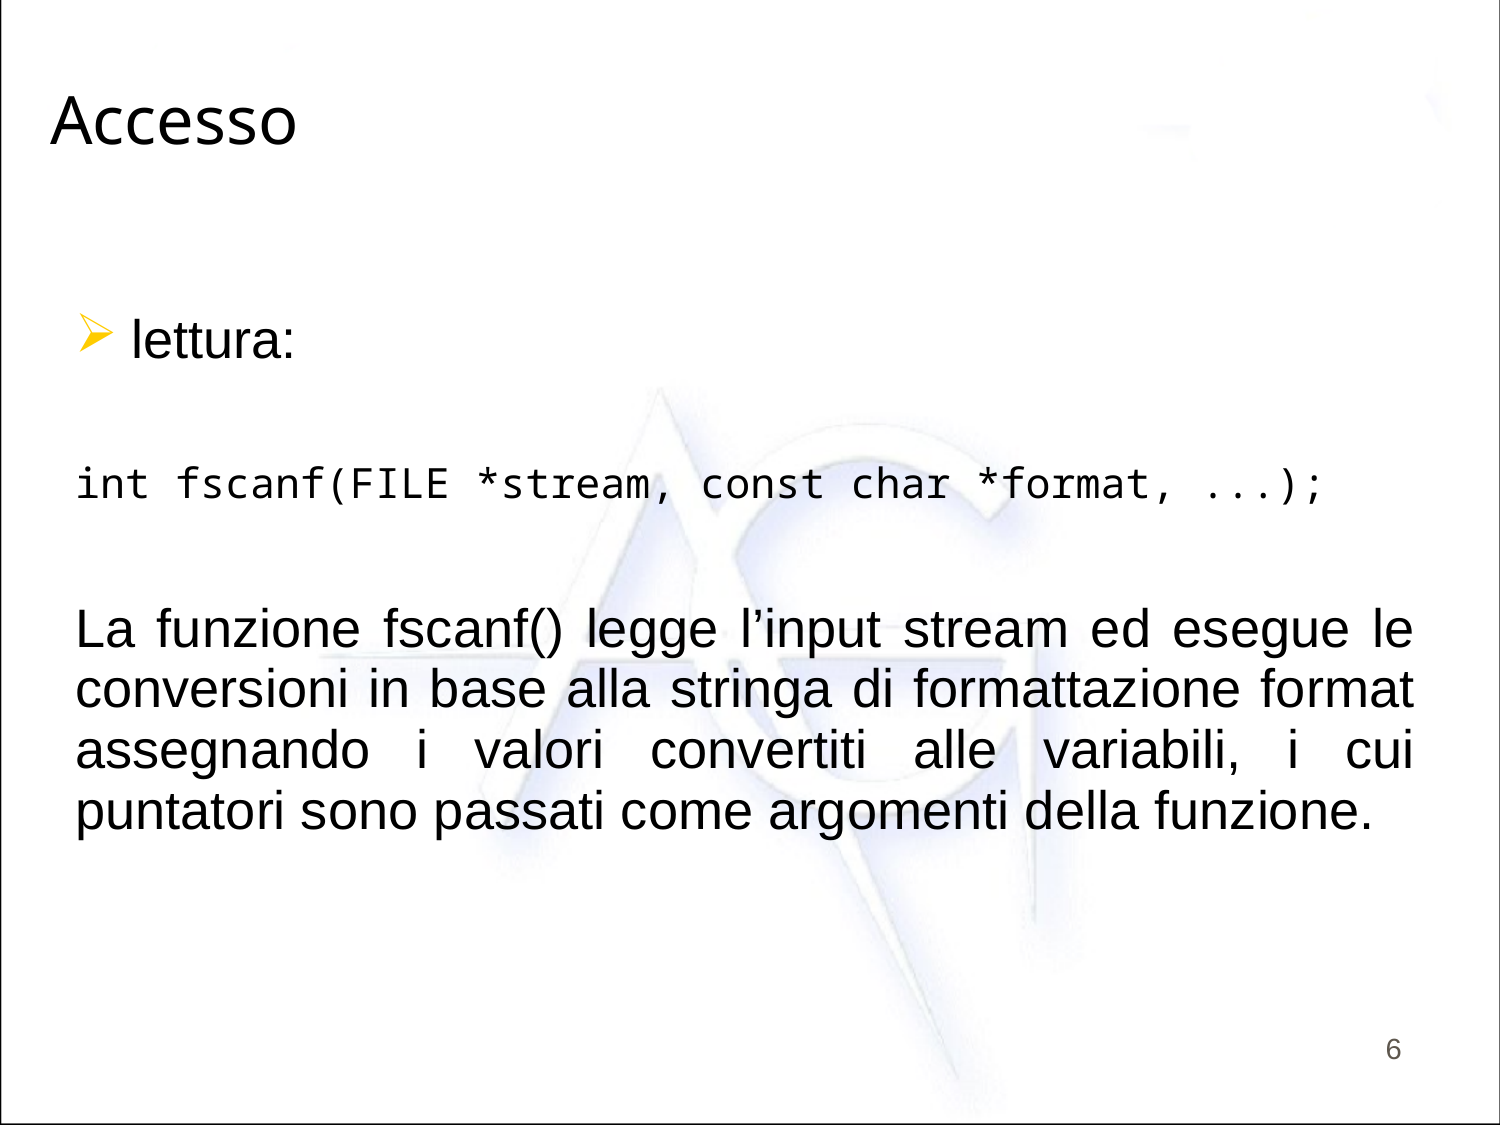

# Accesso
lettura:
int fscanf(FILE *stream, const char *format, ...);
La funzione fscanf() legge l’input stream ed esegue le conversioni in base alla stringa di formattazione format assegnando i valori convertiti alle variabili, i cui puntatori sono passati come argomenti della funzione.
6